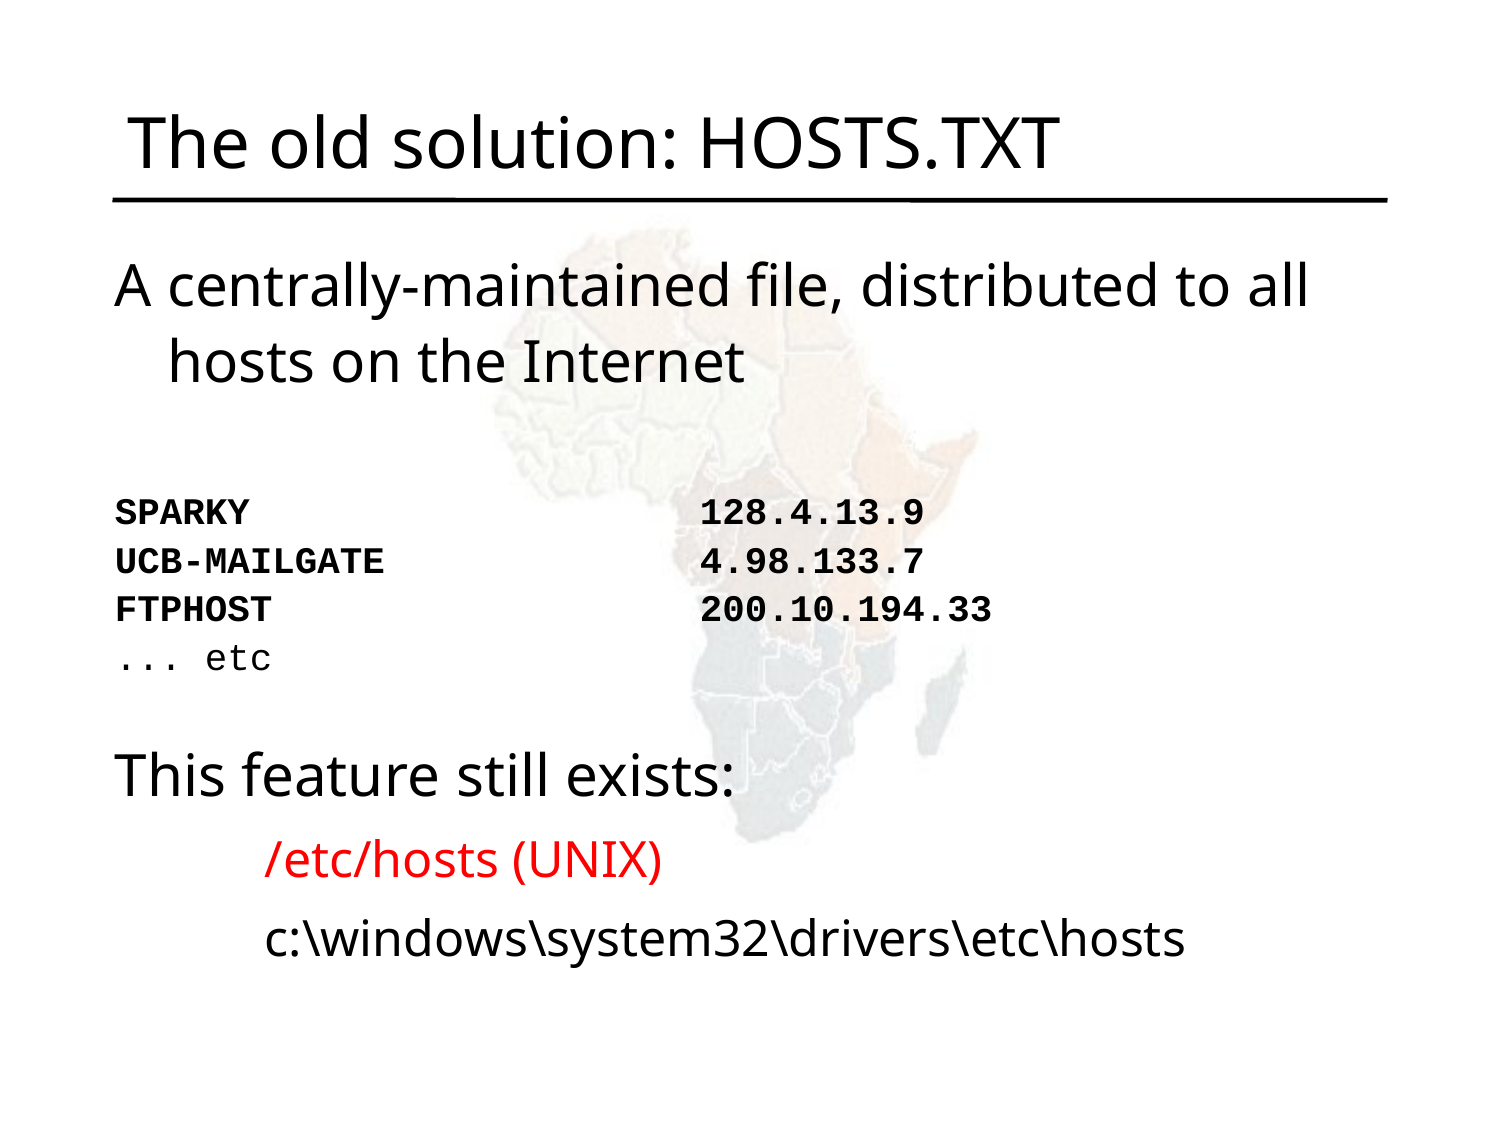

# The old solution: HOSTS.TXT
A centrally-maintained file, distributed to all hosts on the Internet
SPARKY 128.4.13.9
UCB-MAILGATE 4.98.133.7
FTPHOST 200.10.194.33
... etc
This feature still exists:
/etc/hosts (UNIX)
c:\windows\system32\drivers\etc\hosts